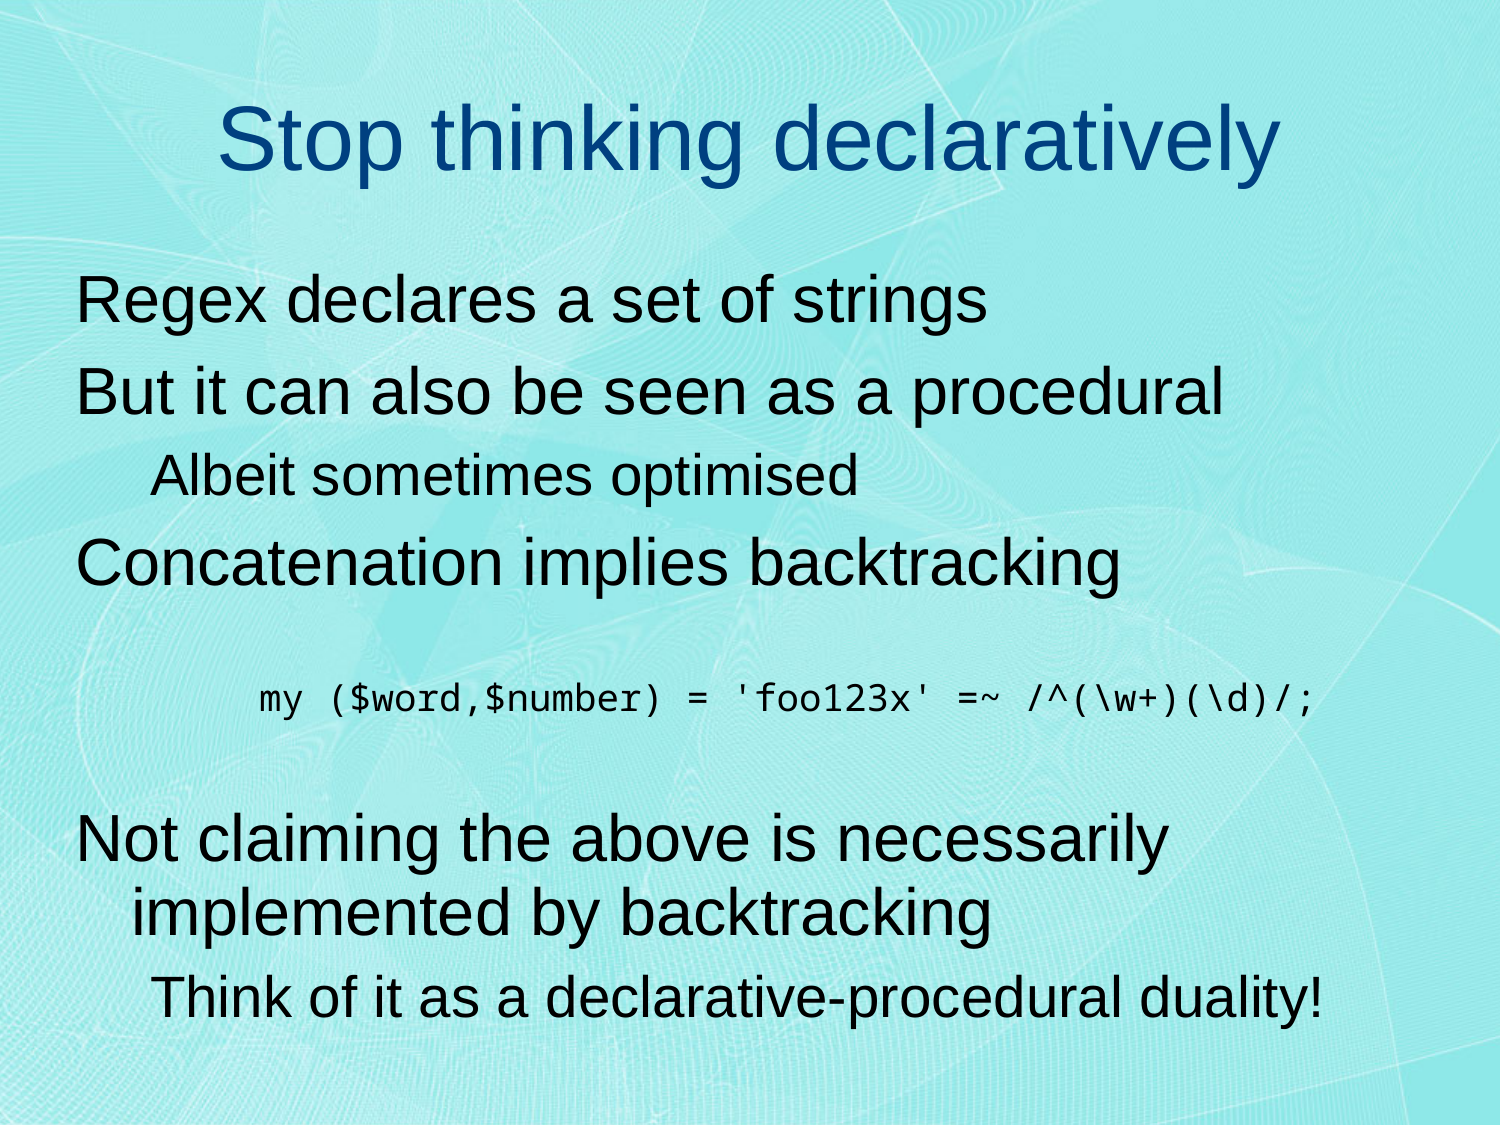

# Stop thinking declaratively
Regex declares a set of strings
But it can also be seen as a procedural
Albeit sometimes optimised
Concatenation implies backtracking
my ($word,$number) = 'foo123x' =~ /^(\w+)(\d)/;
Not claiming the above is necessarily implemented by backtracking
Think of it as a declarative-procedural duality!